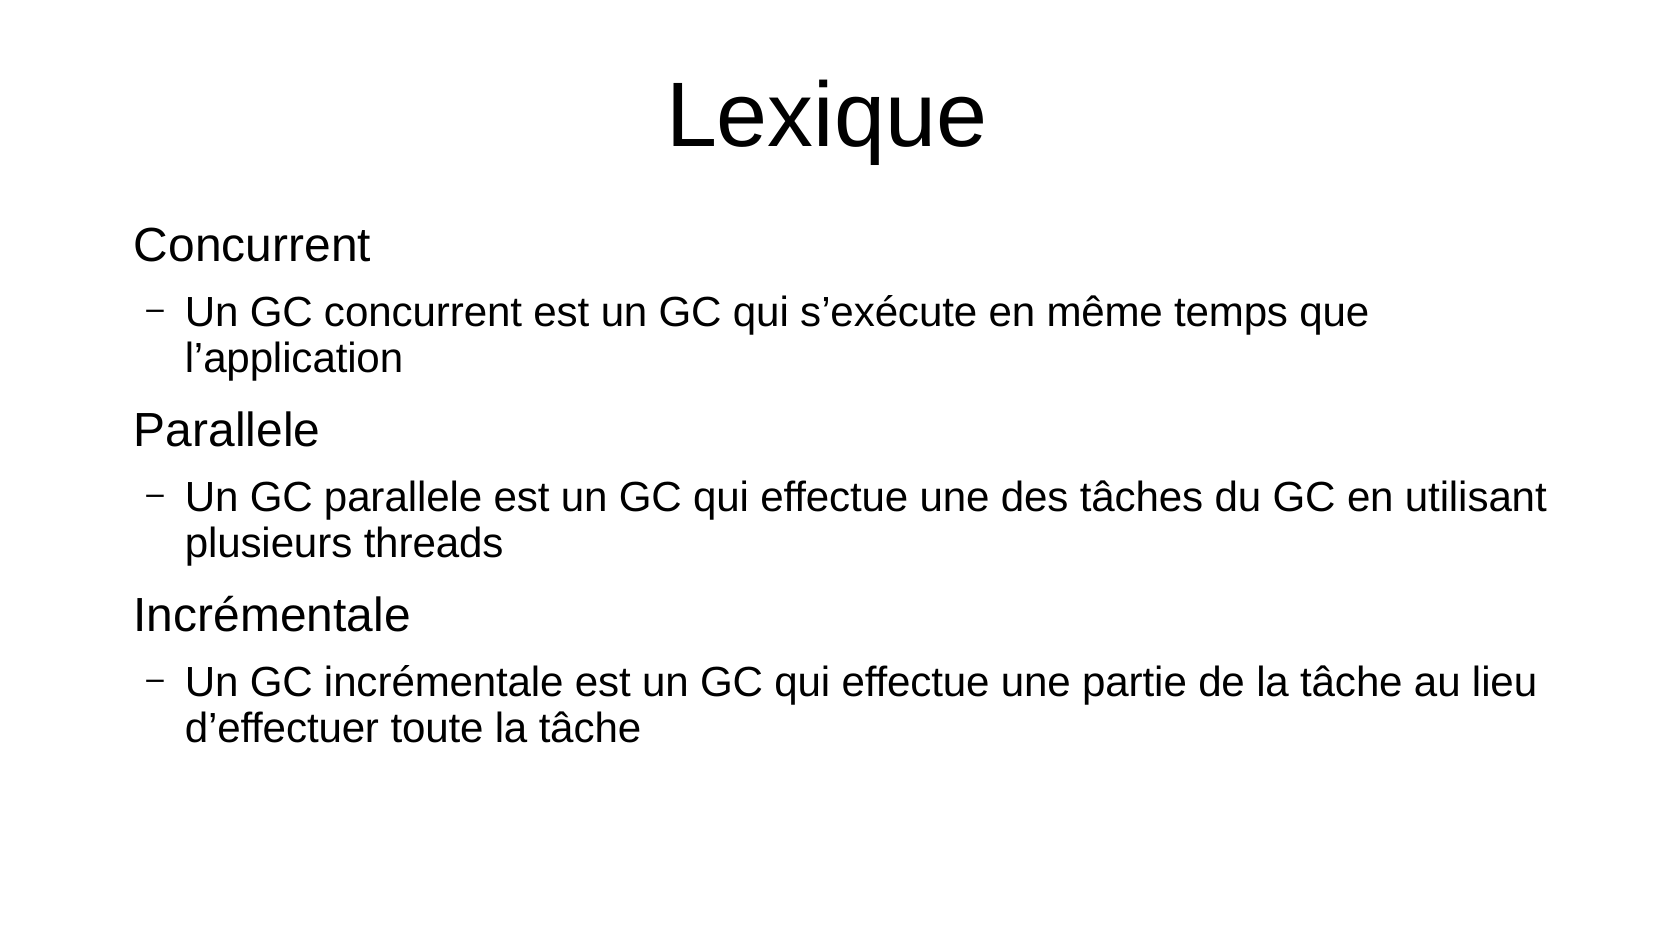

# Lexique
Concurrent
Un GC concurrent est un GC qui s’exécute en même temps que l’application
Parallele
Un GC parallele est un GC qui effectue une des tâches du GC en utilisant plusieurs threads
Incrémentale
Un GC incrémentale est un GC qui effectue une partie de la tâche au lieu d’effectuer toute la tâche